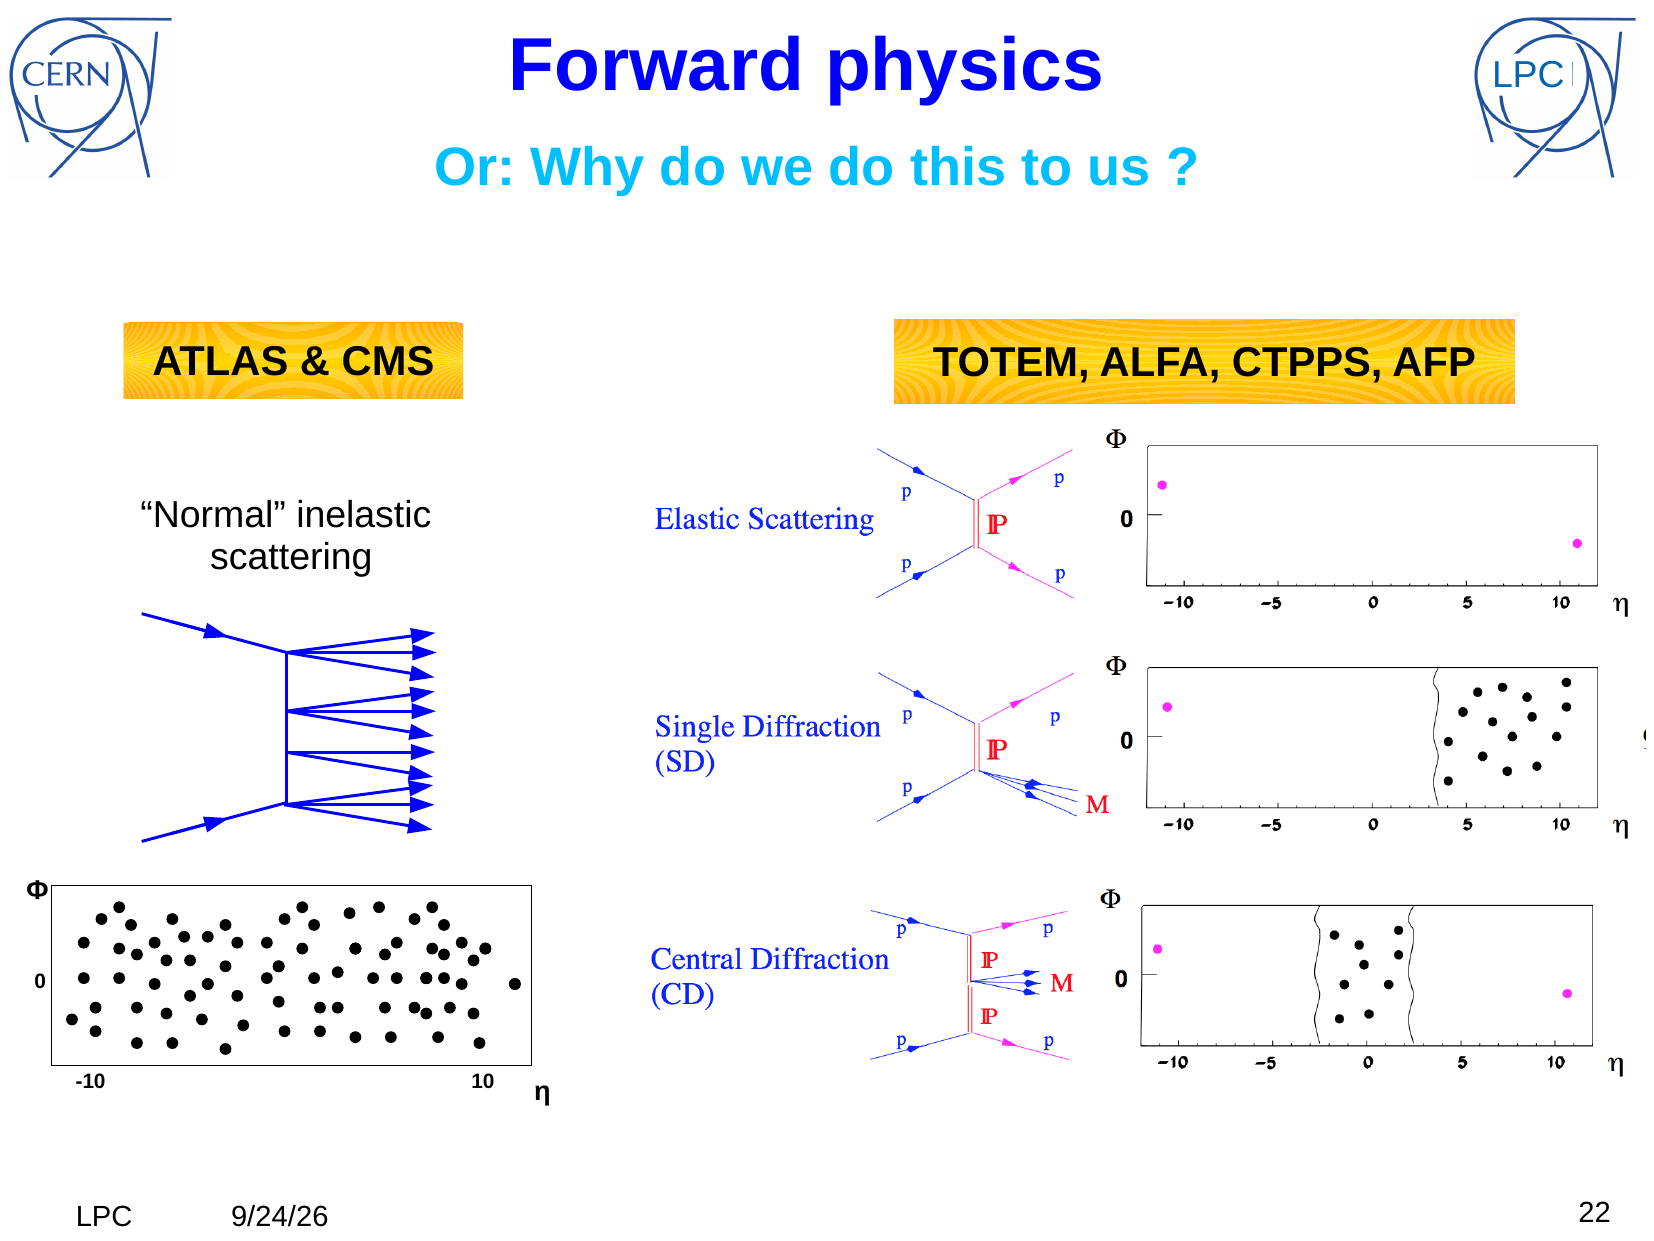

# Forward physics Or: Why do we do this to us ?
TOTEM, ALFA, CTPPS, AFP
ATLAS & CMS
“Normal” inelastic
scattering
Φ
0
-10
10
η